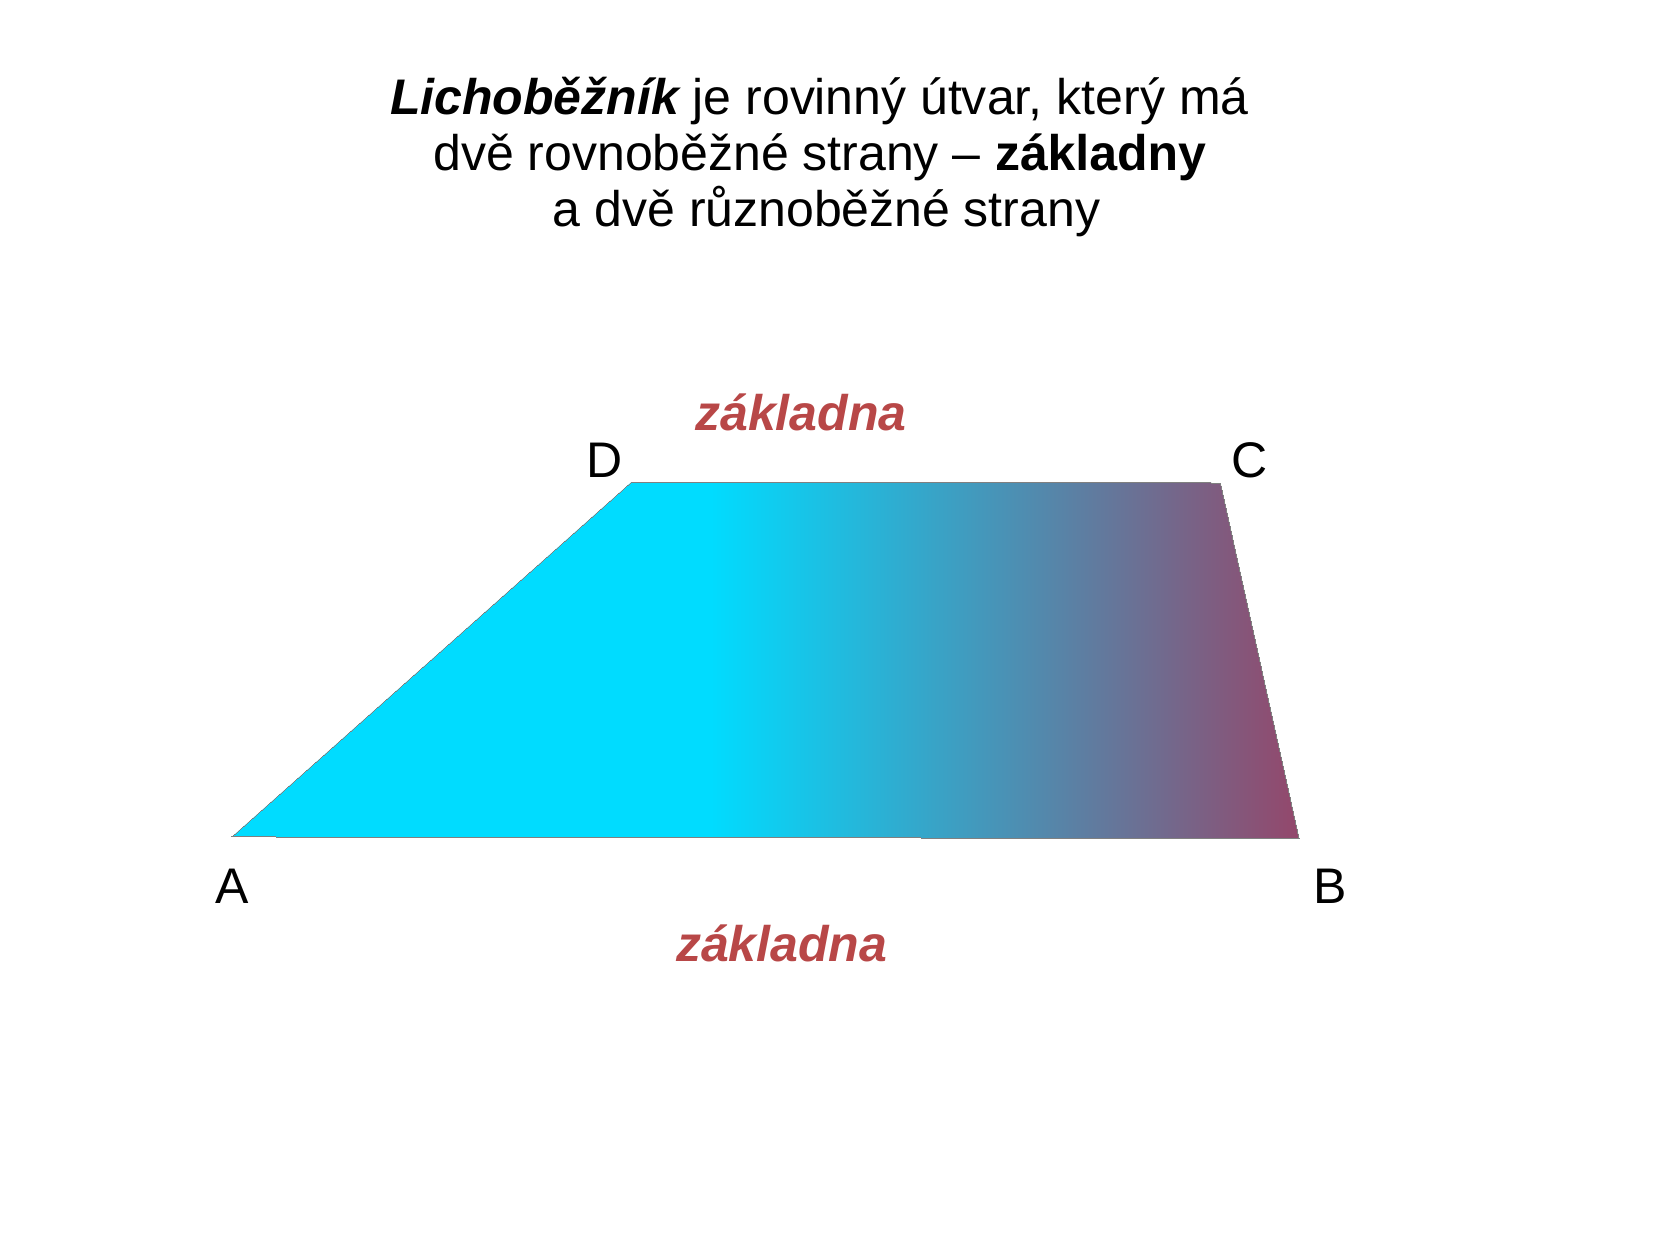

# Lichoběžník je rovinný útvar, který má dvě rovnoběžné strany – základny a dvě různoběžné strany
základna
D
C
A
B
základna